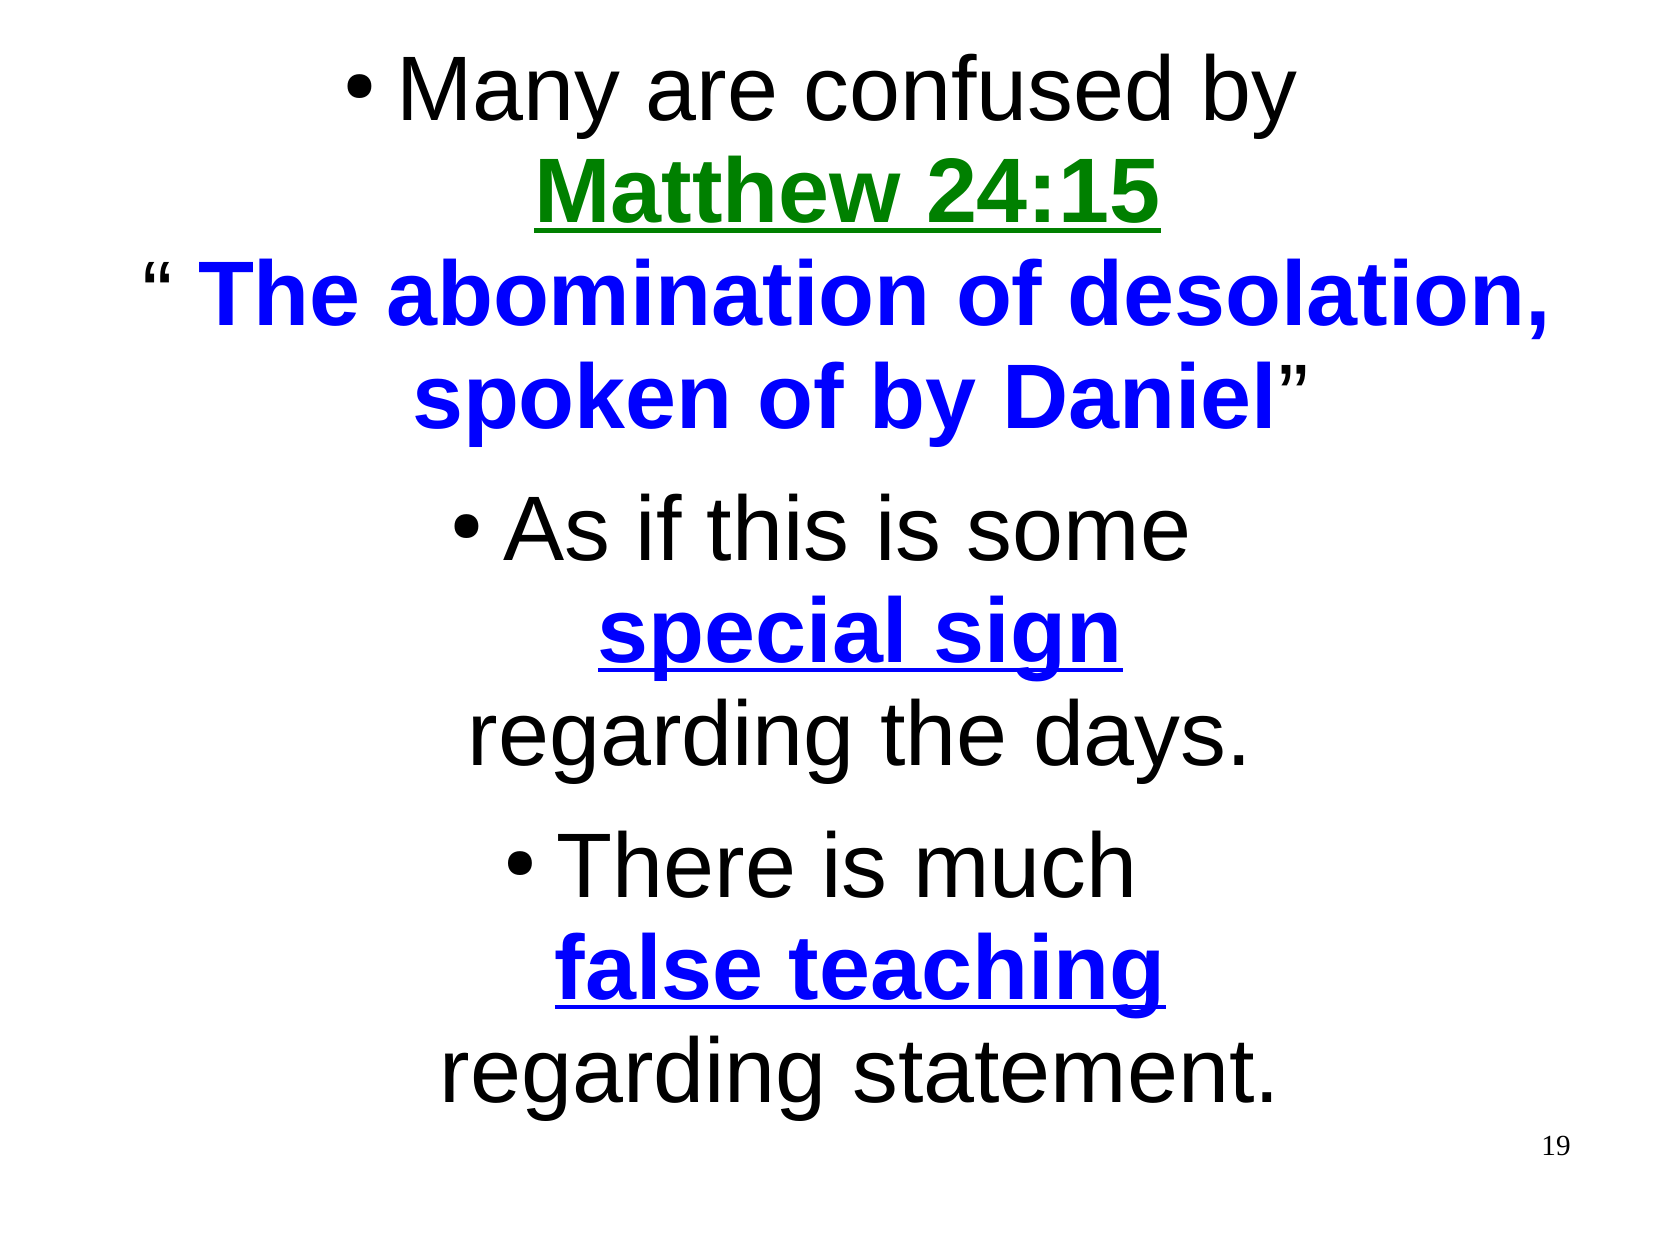

# Many are confused by Matthew 24:15 “ The abomination of desolation, spoken of by Daniel”
As if this is some
special sign
regarding the days.
There is much
false teaching
regarding statement.
19